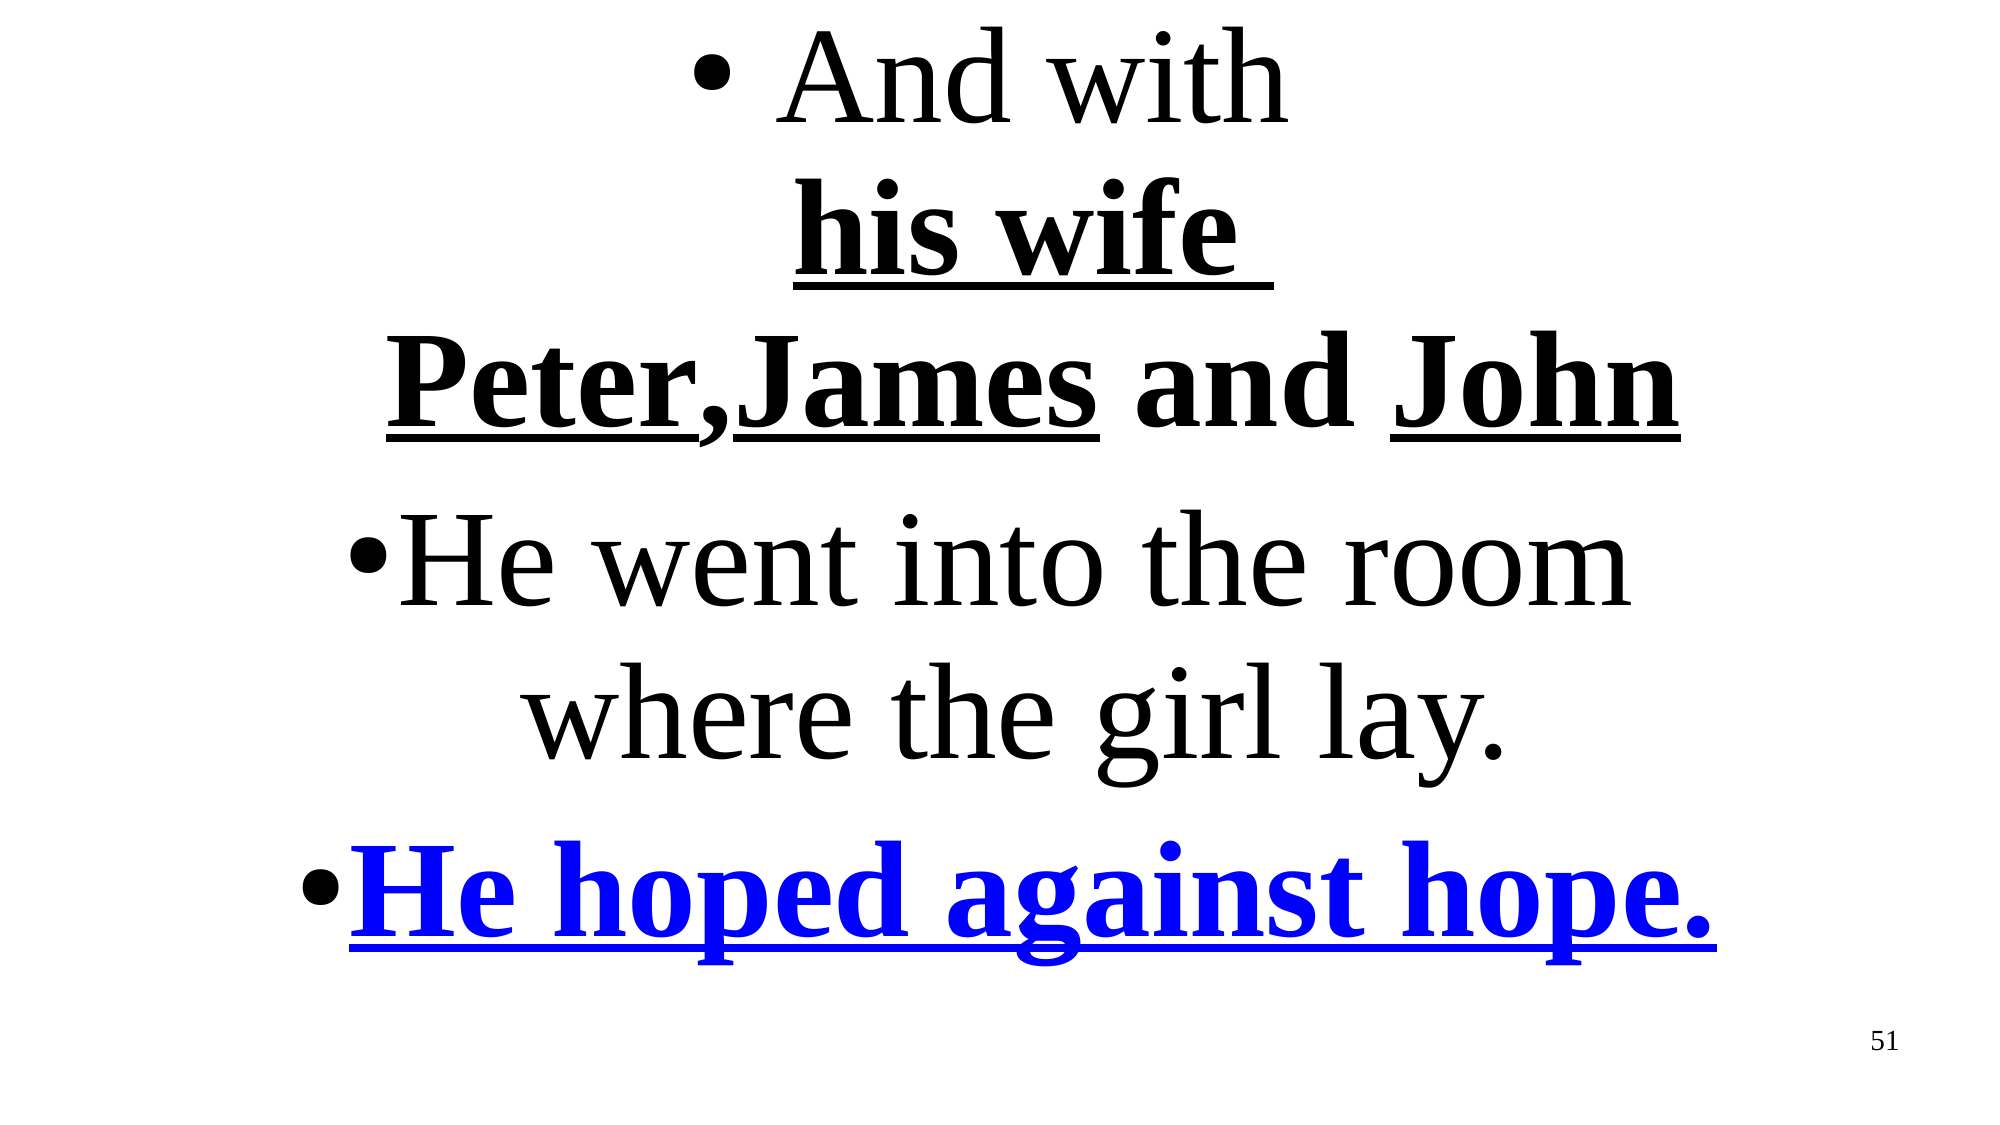

# And with his wife Peter,James and John
He went into the room
where the girl lay.
He hoped against hope.
51